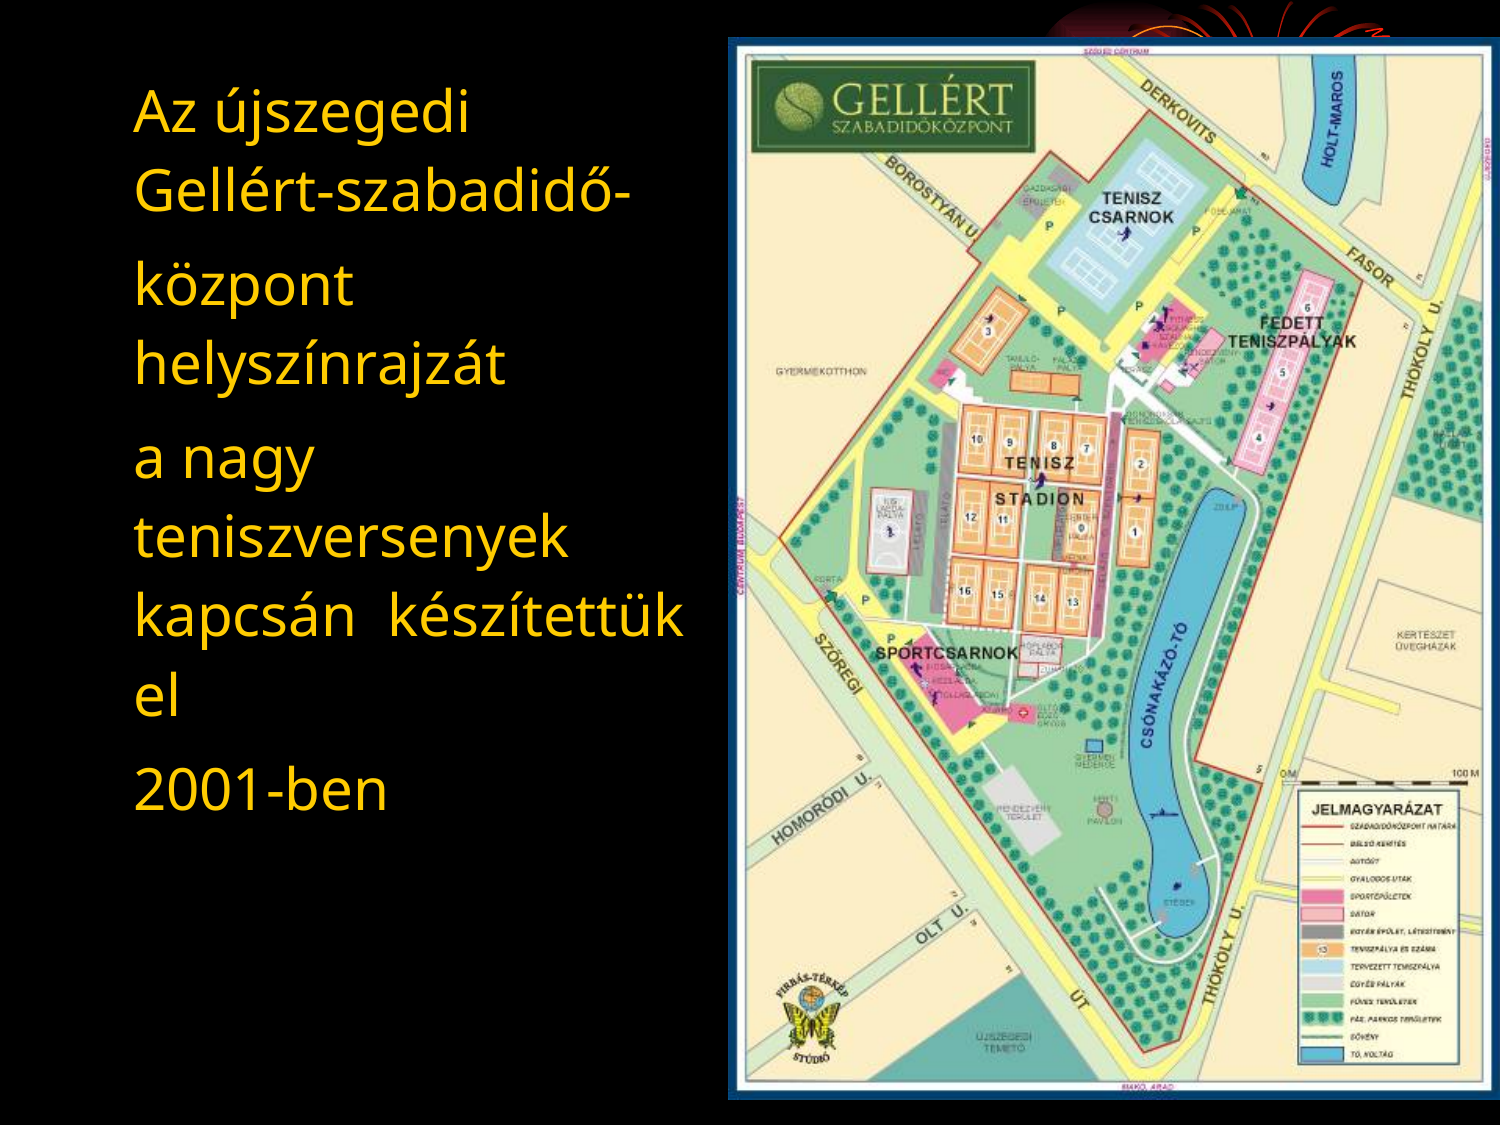

# Az újszegedi Gellért-szabadidő-
	központ helyszínrajzát
	a nagy teniszversenyek kapcsán készítettük el
	2001-ben